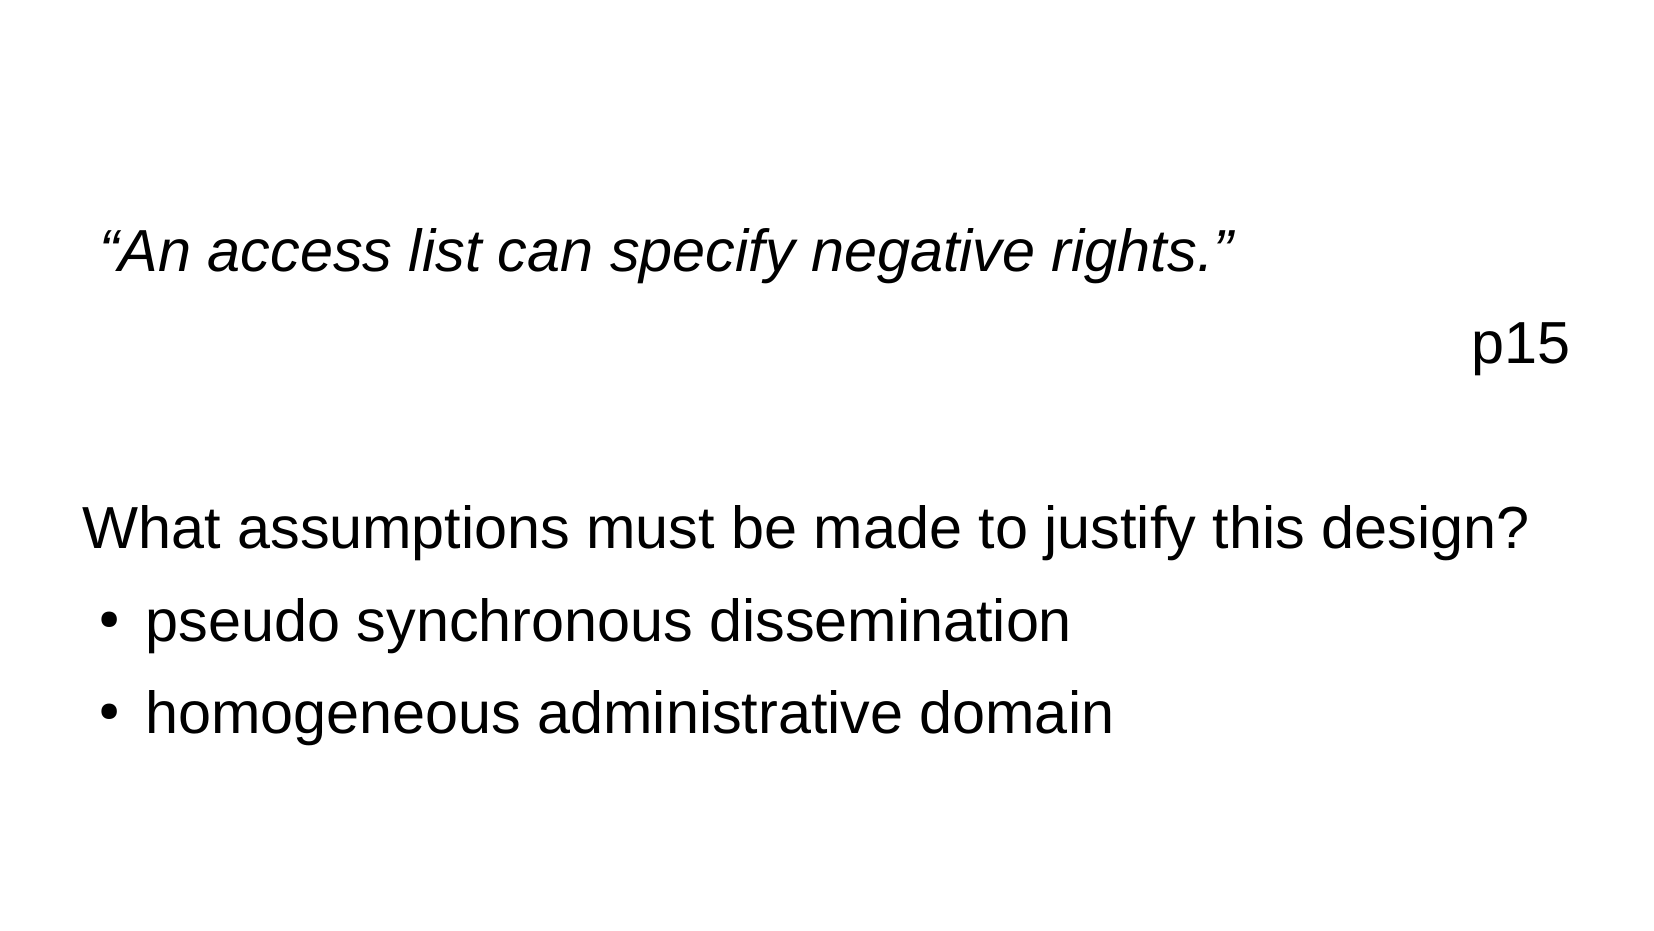

# “An access list can specify negative rights.”
p15
What assumptions must be made to justify this design?
pseudo synchronous dissemination
homogeneous administrative domain